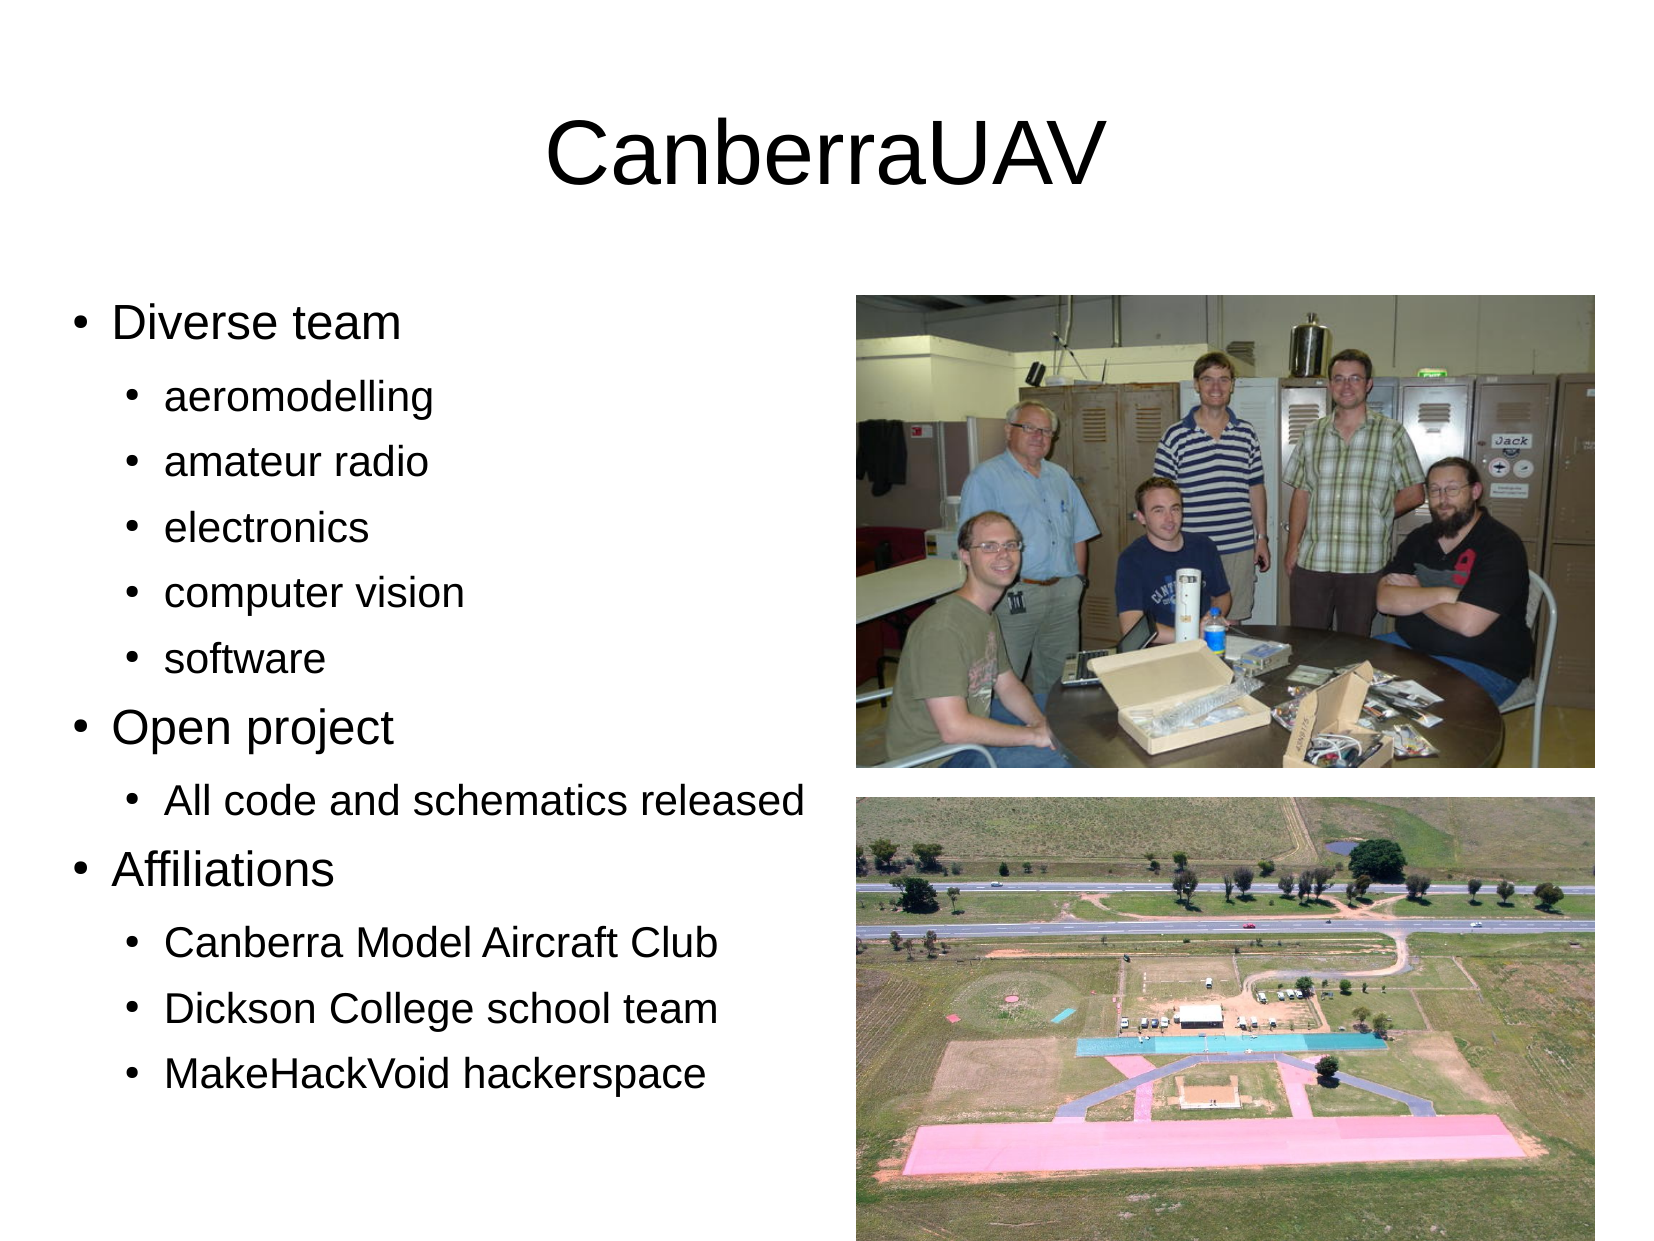

# CanberraUAV
Diverse team
aeromodelling
amateur radio
electronics
computer vision
software
Open project
All code and schematics released
Affiliations
Canberra Model Aircraft Club
Dickson College school team
MakeHackVoid hackerspace